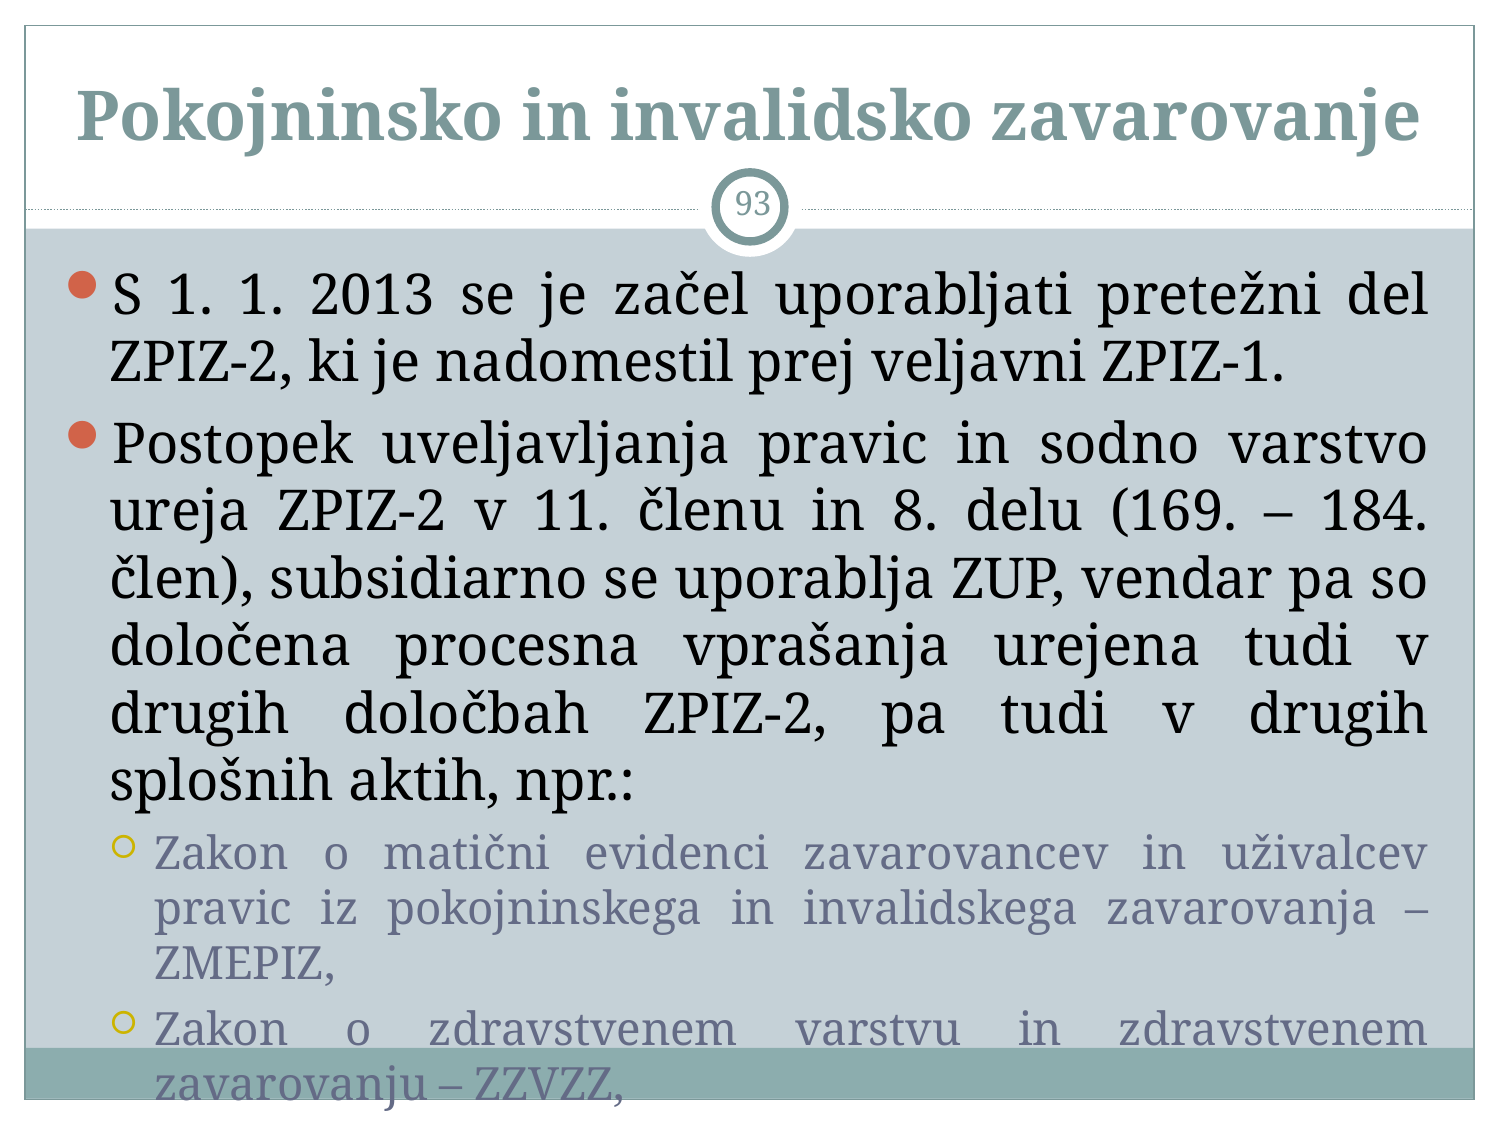

# Pokojninsko in invalidsko zavarovanje
S 1. 1. 2013 se je začel uporabljati pretežni del ZPIZ-2, ki je nadomestil prej veljavni ZPIZ-1.
Postopek uveljavljanja pravic in sodno varstvo ureja ZPIZ-2 v 11. členu in 8. delu (169. – 184. člen), subsidiarno se uporablja ZUP, vendar pa so določena procesna vprašanja urejena tudi v drugih določbah ZPIZ-2, pa tudi v drugih splošnih aktih, npr.:
Zakon o matični evidenci zavarovancev in uživalcev pravic iz pokojninskega in invalidskega zavarovanja – ZMEPIZ,
Zakon o zdravstvenem varstvu in zdravstvenem zavarovanju – ZZVZZ,
Zakon o varnosti in zdravju pri delu – ZVZD-1,
splošnih aktih ZPIZ, izdanih za izvrševanje javnih pooblastil.